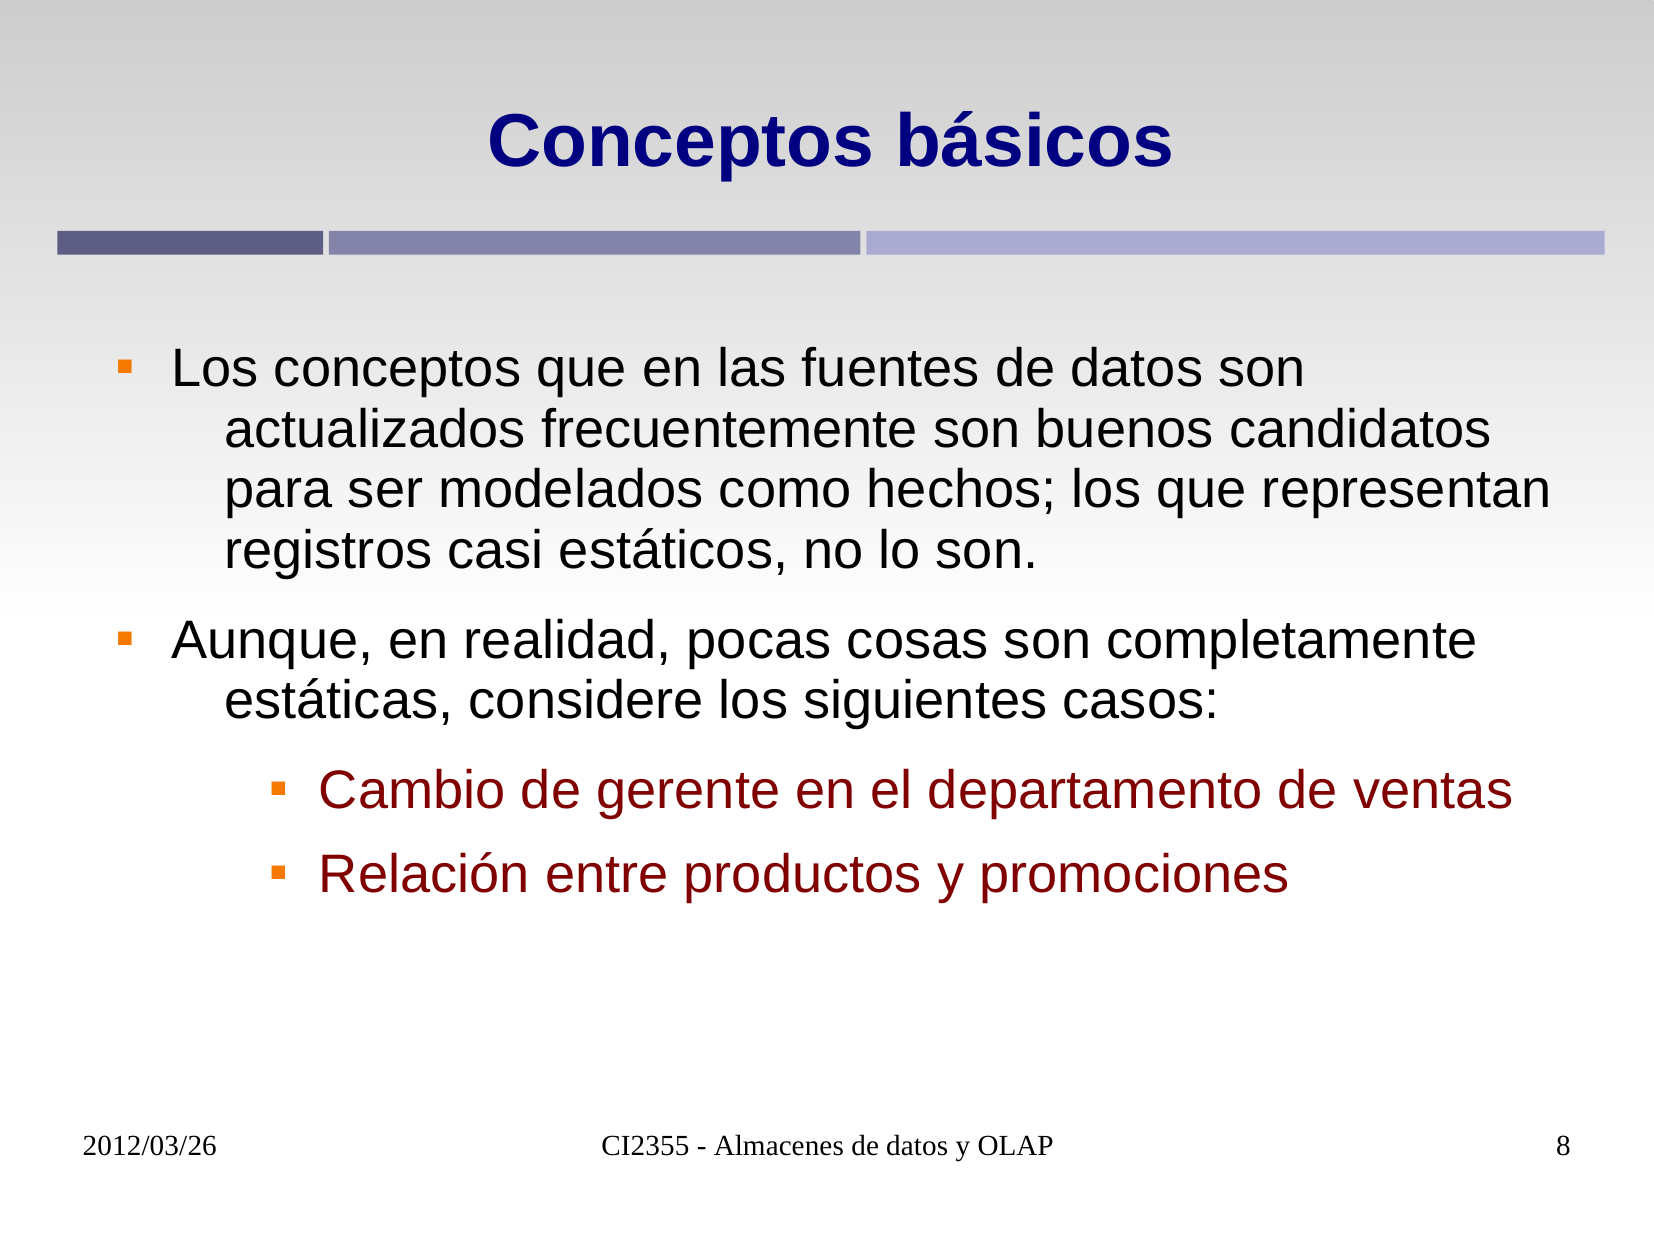

# Conceptos básicos
Los conceptos que en las fuentes de datos son actualizados frecuentemente son buenos candidatos para ser modelados como hechos; los que representan registros casi estáticos, no lo son.
Aunque, en realidad, pocas cosas son completamente estáticas, considere los siguientes casos:
Cambio de gerente en el departamento de ventas
Relación entre productos y promociones
2012/03/26
CI2355 - Almacenes de datos y OLAP
8